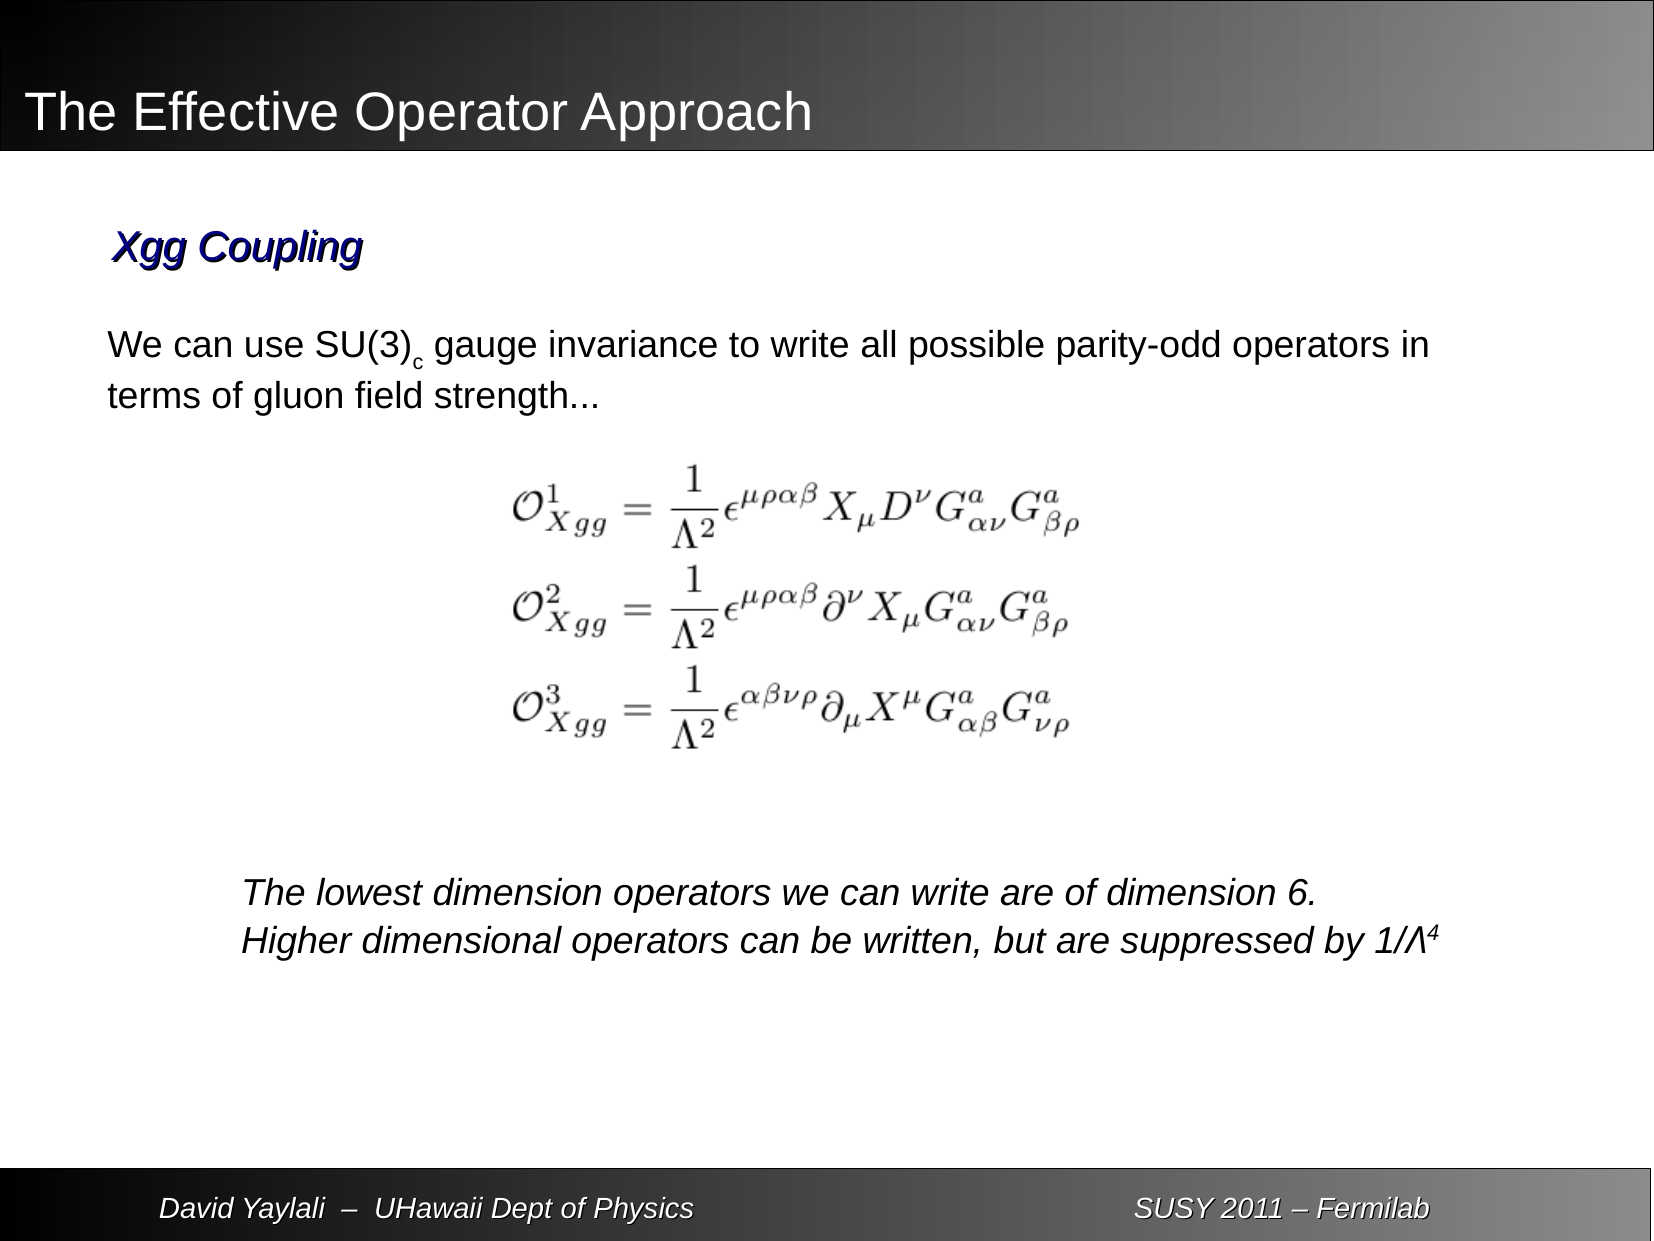

The Effective Operator Approach
Xgg Coupling
We can use SU(3)c gauge invariance to write all possible parity-odd operators in terms of gluon field strength...
The lowest dimension operators we can write are of dimension 6. Higher dimensional operators can be written, but are suppressed by 1/Λ4